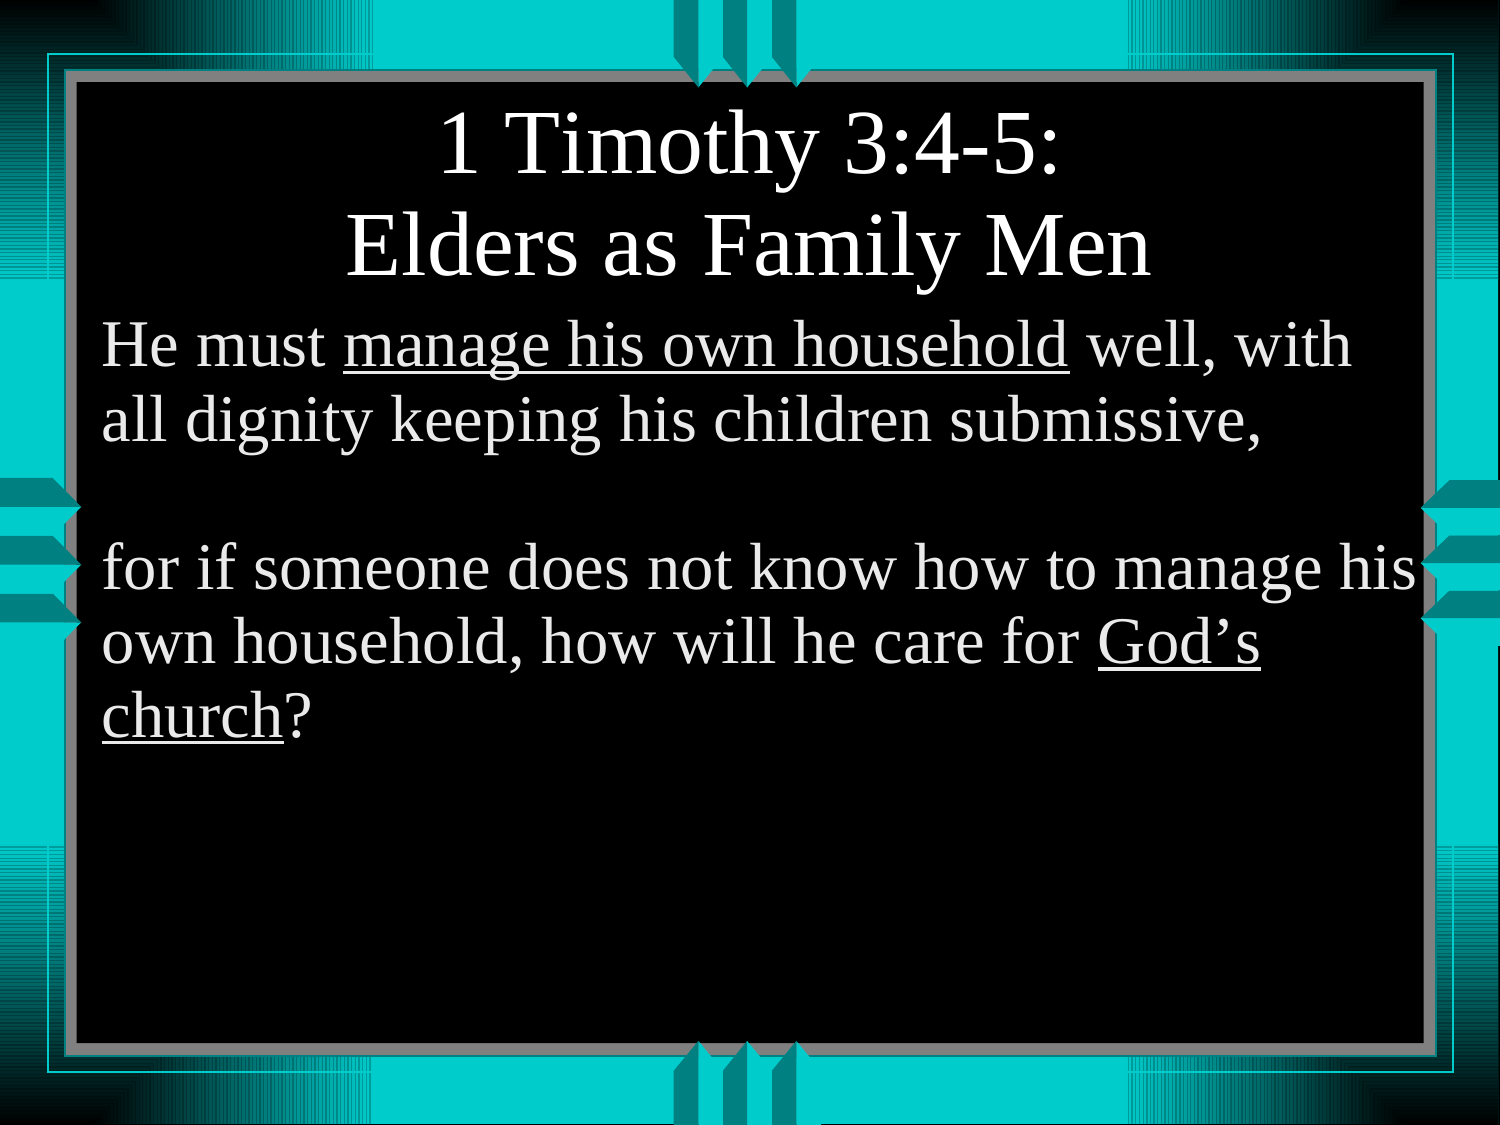

# 1 Timothy 3:4-5: Elders as Family Men
He must manage his own household well, with all dignity keeping his children submissive,
for if someone does not know how to manage his own household, how will he care for God’s church?